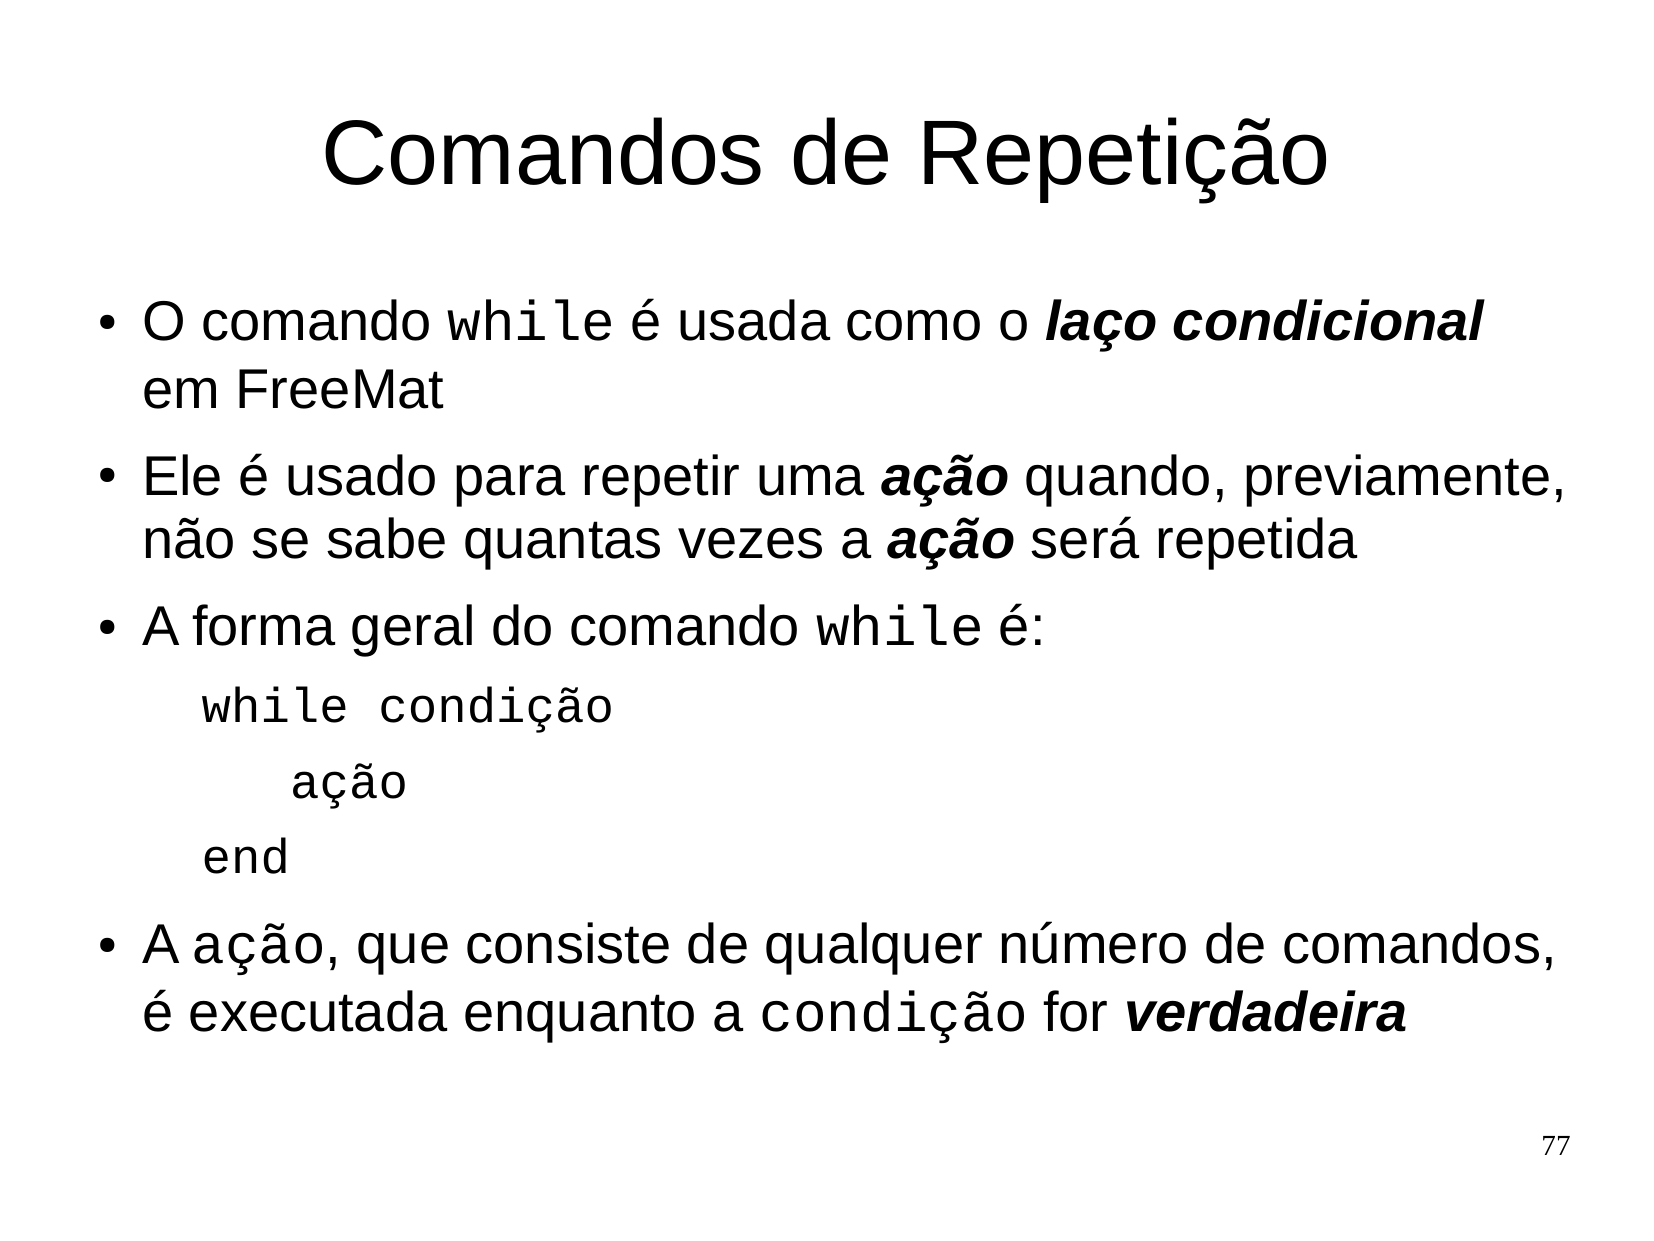

# Comandos de Repetição
O comando while é usada como o laço condicional em FreeMat
Ele é usado para repetir uma ação quando, previamente, não se sabe quantas vezes a ação será repetida
A forma geral do comando while é:
while condição
 ação
end
A ação, que consiste de qualquer número de comandos, é executada enquanto a condição for verdadeira
77